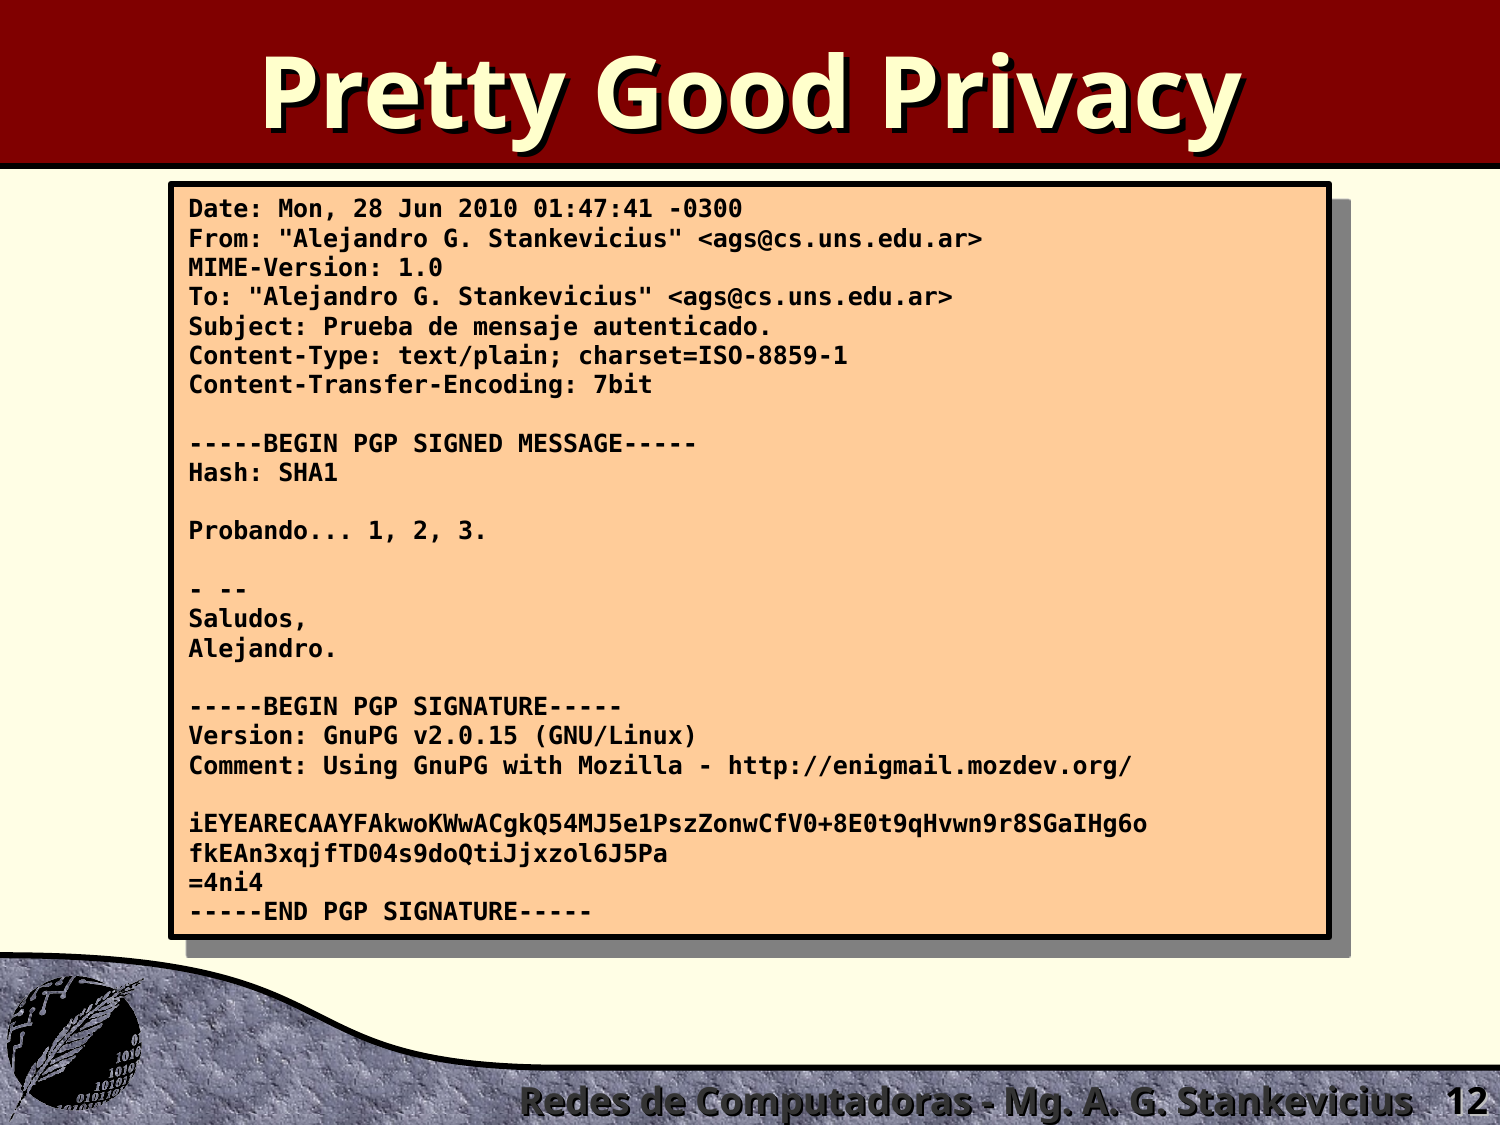

# Pretty Good Privacy
Date: Mon, 28 Jun 2010 01:47:41 -0300
From: "Alejandro G. Stankevicius" <ags@cs.uns.edu.ar>
MIME-Version: 1.0
To: "Alejandro G. Stankevicius" <ags@cs.uns.edu.ar>
Subject: Prueba de mensaje autenticado.
Content-Type: text/plain; charset=ISO-8859-1
Content-Transfer-Encoding: 7bit
-----BEGIN PGP SIGNED MESSAGE-----
Hash: SHA1
Probando... 1, 2, 3.
- --
Saludos,
Alejandro.
-----BEGIN PGP SIGNATURE-----
Version: GnuPG v2.0.15 (GNU/Linux)
Comment: Using GnuPG with Mozilla - http://enigmail.mozdev.org/
iEYEARECAAYFAkwoKWwACgkQ54MJ5e1PszZonwCfV0+8E0t9qHvwn9r8SGaIHg6o
fkEAn3xqjfTD04s9doQtiJjxzol6J5Pa
=4ni4
-----END PGP SIGNATURE-----
12